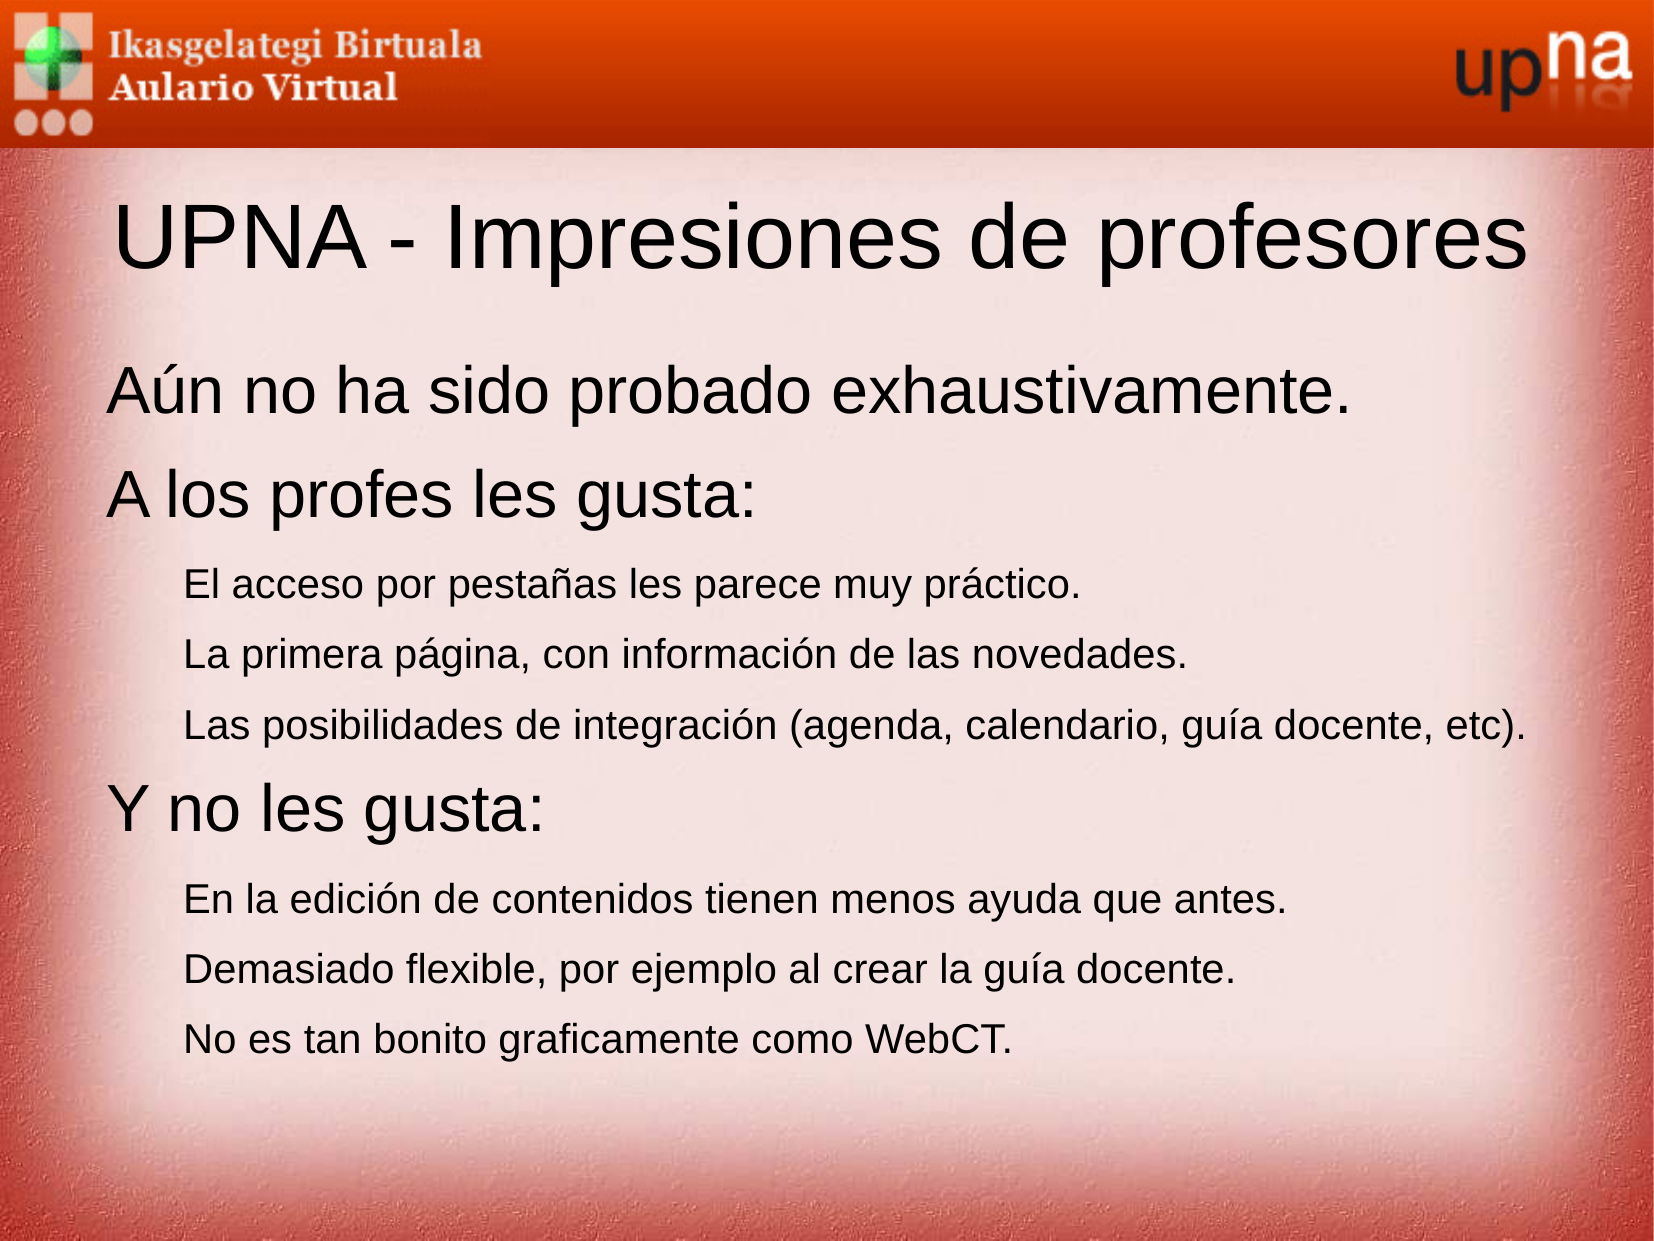

# UPNA - Impresiones de profesores
Aún no ha sido probado exhaustivamente.
A los profes les gusta:
El acceso por pestañas les parece muy práctico.
La primera página, con información de las novedades.
Las posibilidades de integración (agenda, calendario, guía docente, etc).
Y no les gusta:
En la edición de contenidos tienen menos ayuda que antes.
Demasiado flexible, por ejemplo al crear la guía docente.
No es tan bonito graficamente como WebCT.